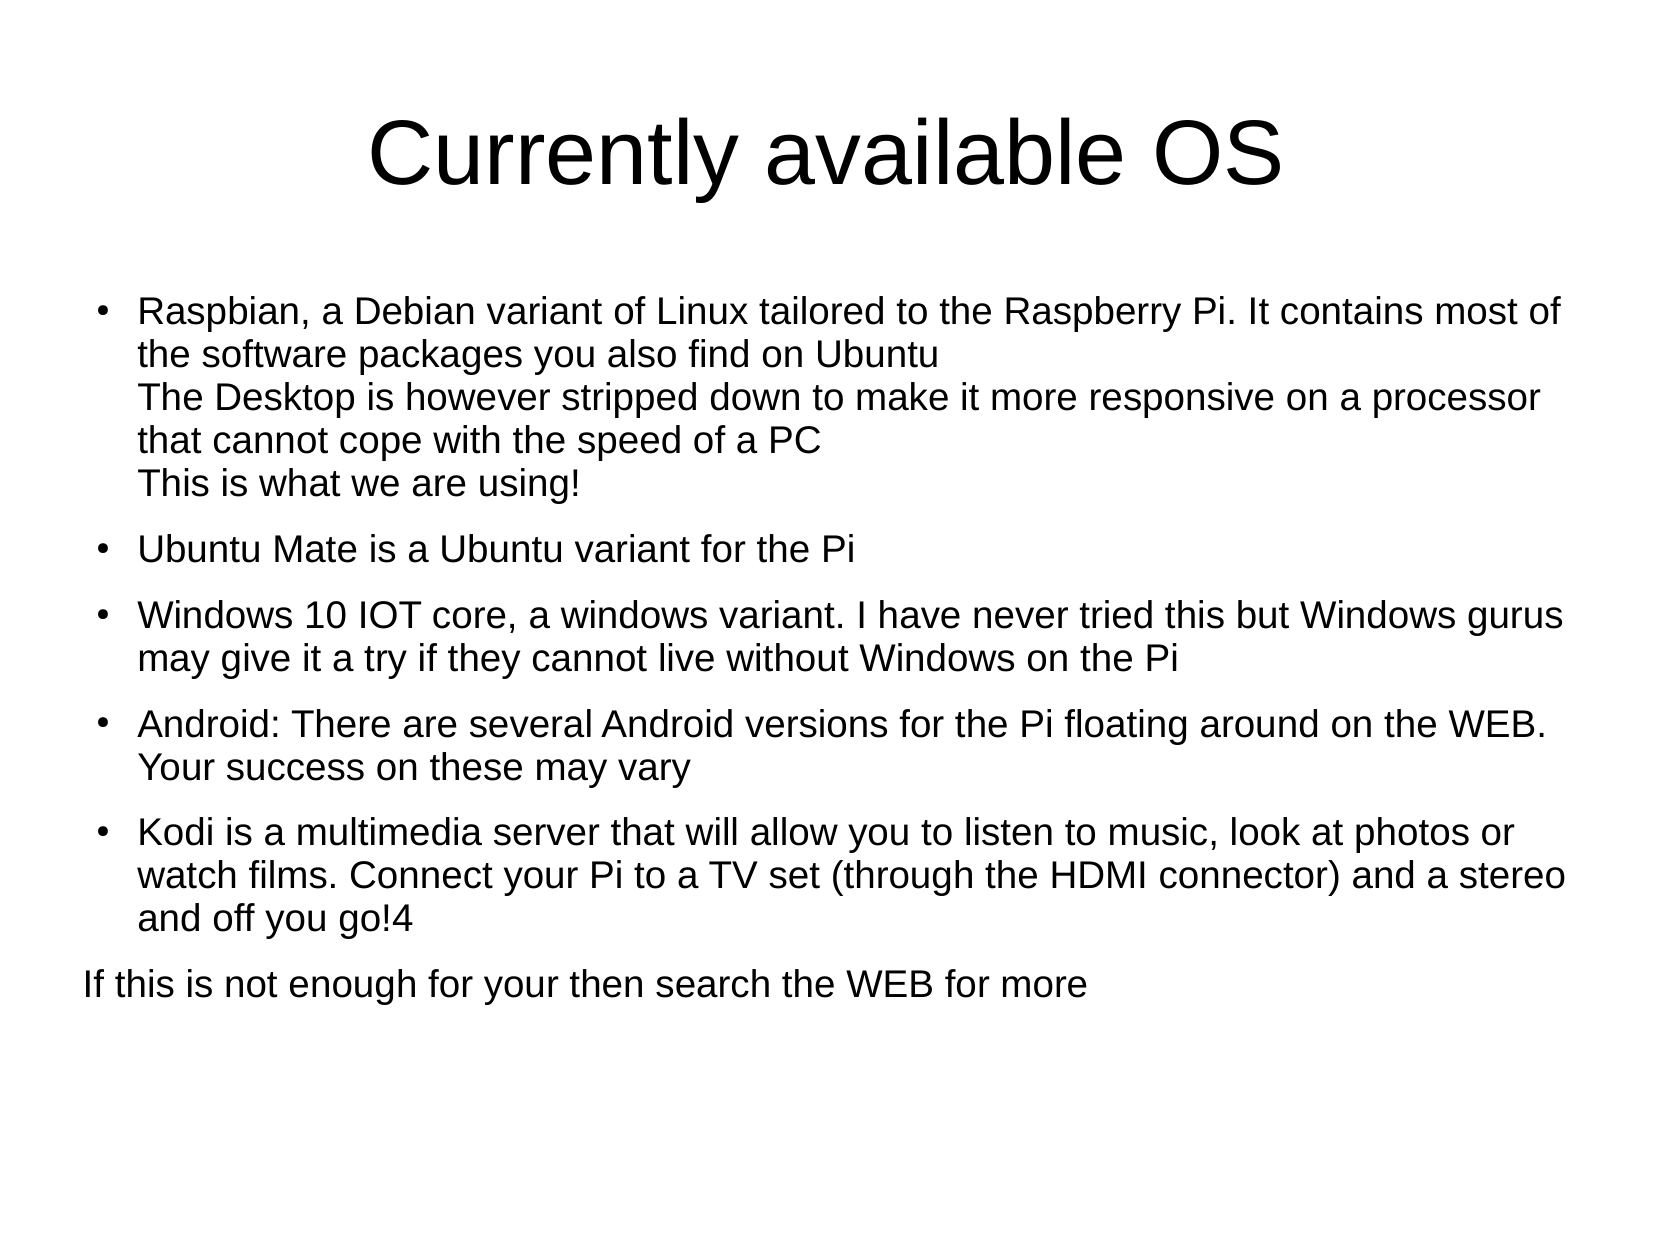

# Currently available OS
Raspbian, a Debian variant of Linux tailored to the Raspberry Pi. It contains most of the software packages you also find on Ubuntu
The Desktop is however stripped down to make it more responsive on a processor that cannot cope with the speed of a PC
This is what we are using!
Ubuntu Mate is a Ubuntu variant for the Pi
Windows 10 IOT core, a windows variant. I have never tried this but Windows gurus may give it a try if they cannot live without Windows on the Pi
Android: There are several Android versions for the Pi floating around on the WEB. Your success on these may vary
Kodi is a multimedia server that will allow you to listen to music, look at photos or watch films. Connect your Pi to a TV set (through the HDMI connector) and a stereo and off you go!4
If this is not enough for your then search the WEB for more